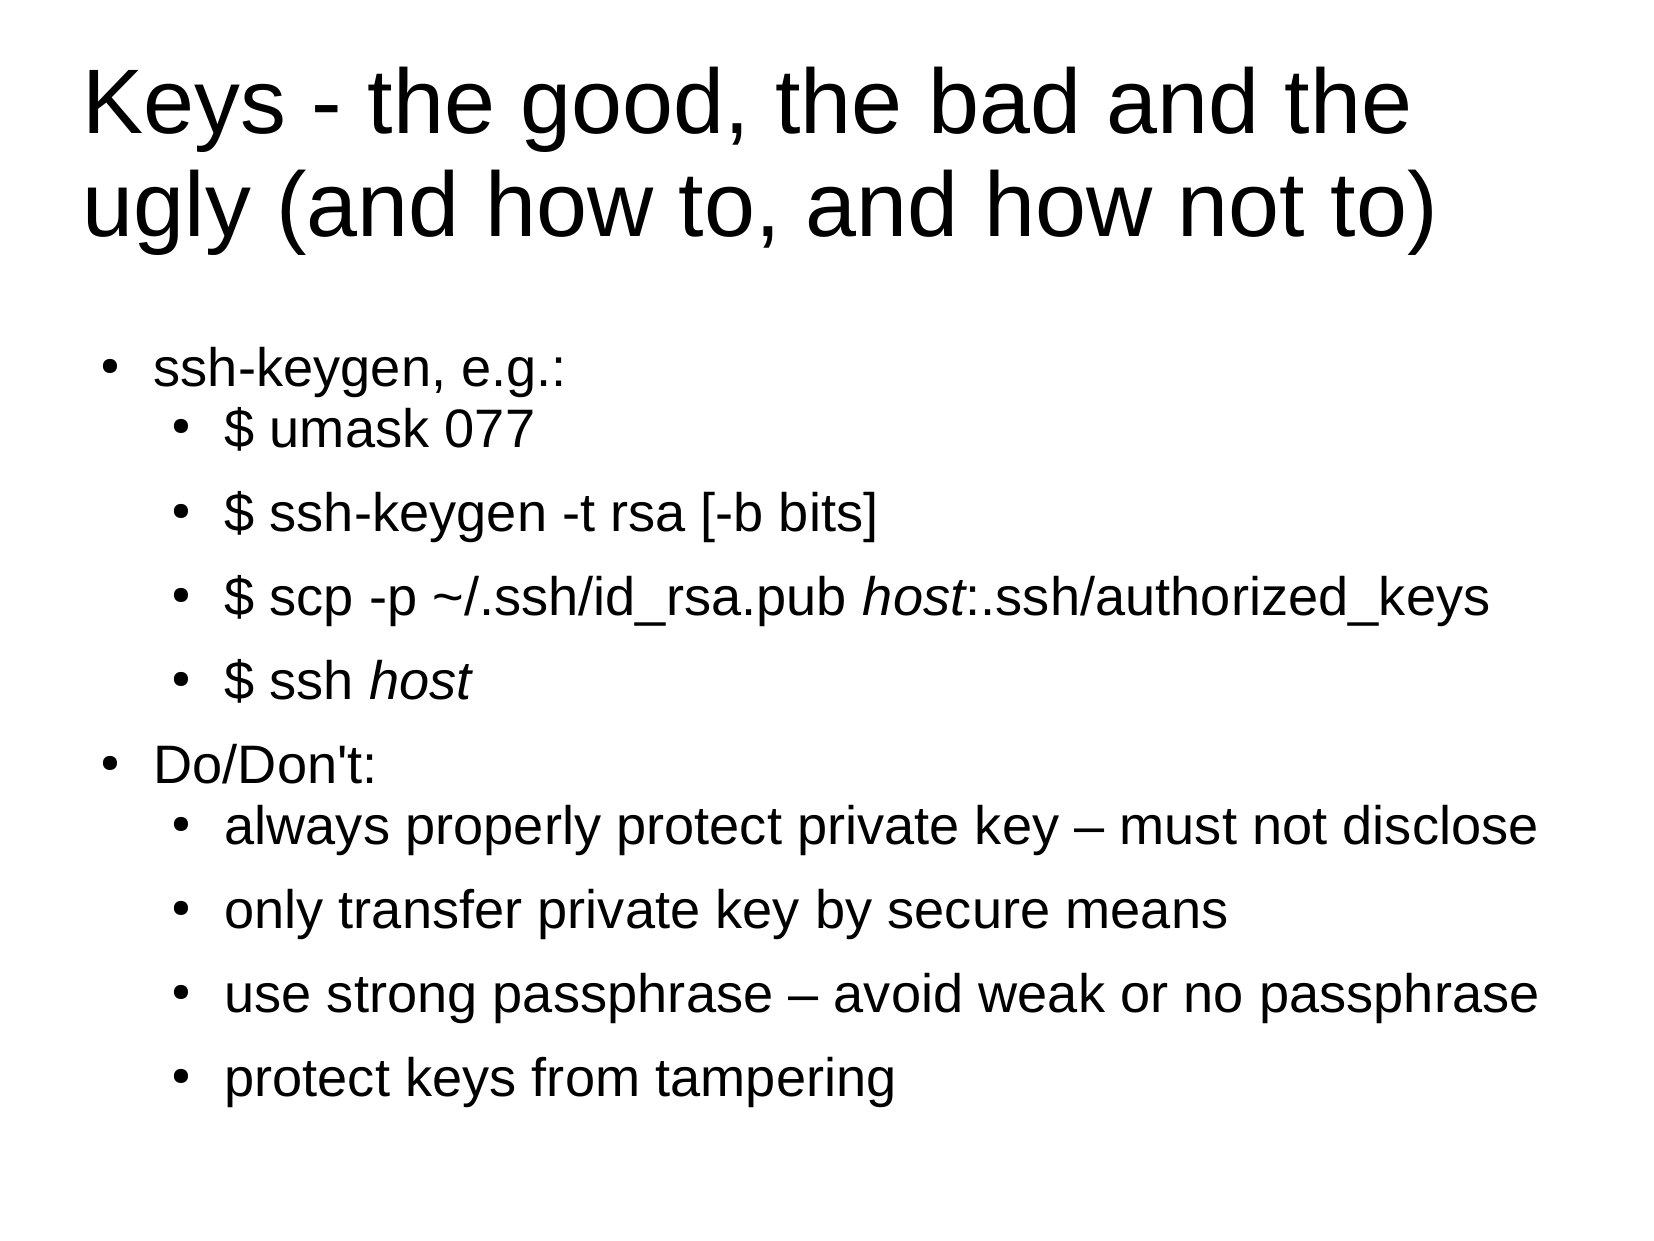

# Keys - the good, the bad and the ugly (and how to, and how not to)
ssh-keygen, e.g.:
$ umask 077
$ ssh-keygen -t rsa [-b bits]
$ scp -p ~/.ssh/id_rsa.pub host:.ssh/authorized_keys
$ ssh host
Do/Don't:
always properly protect private key – must not disclose
only transfer private key by secure means
use strong passphrase – avoid weak or no passphrase
protect keys from tampering